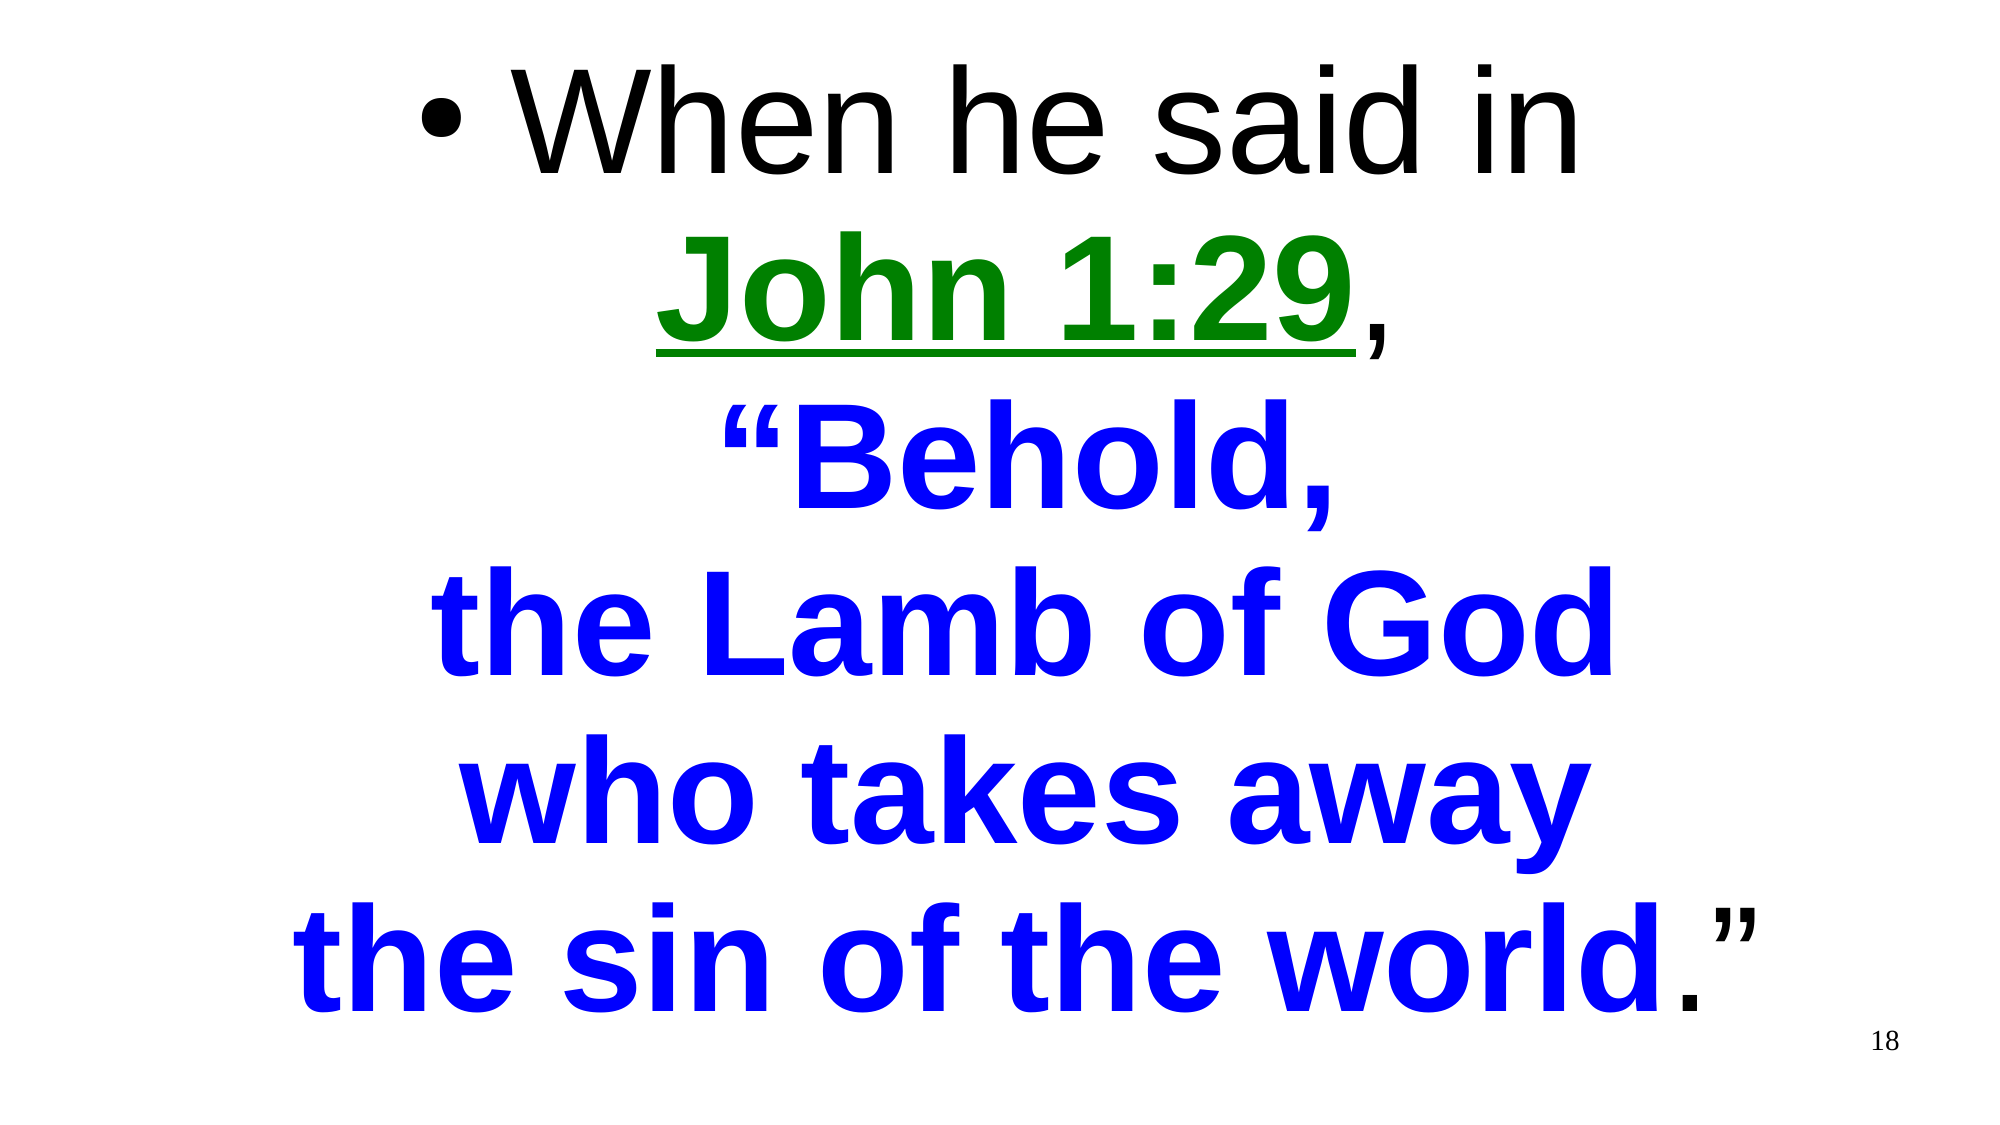

# When he said in  John 1:29,  “Behold, the Lamb of God who takes away the sin of the world.”
18